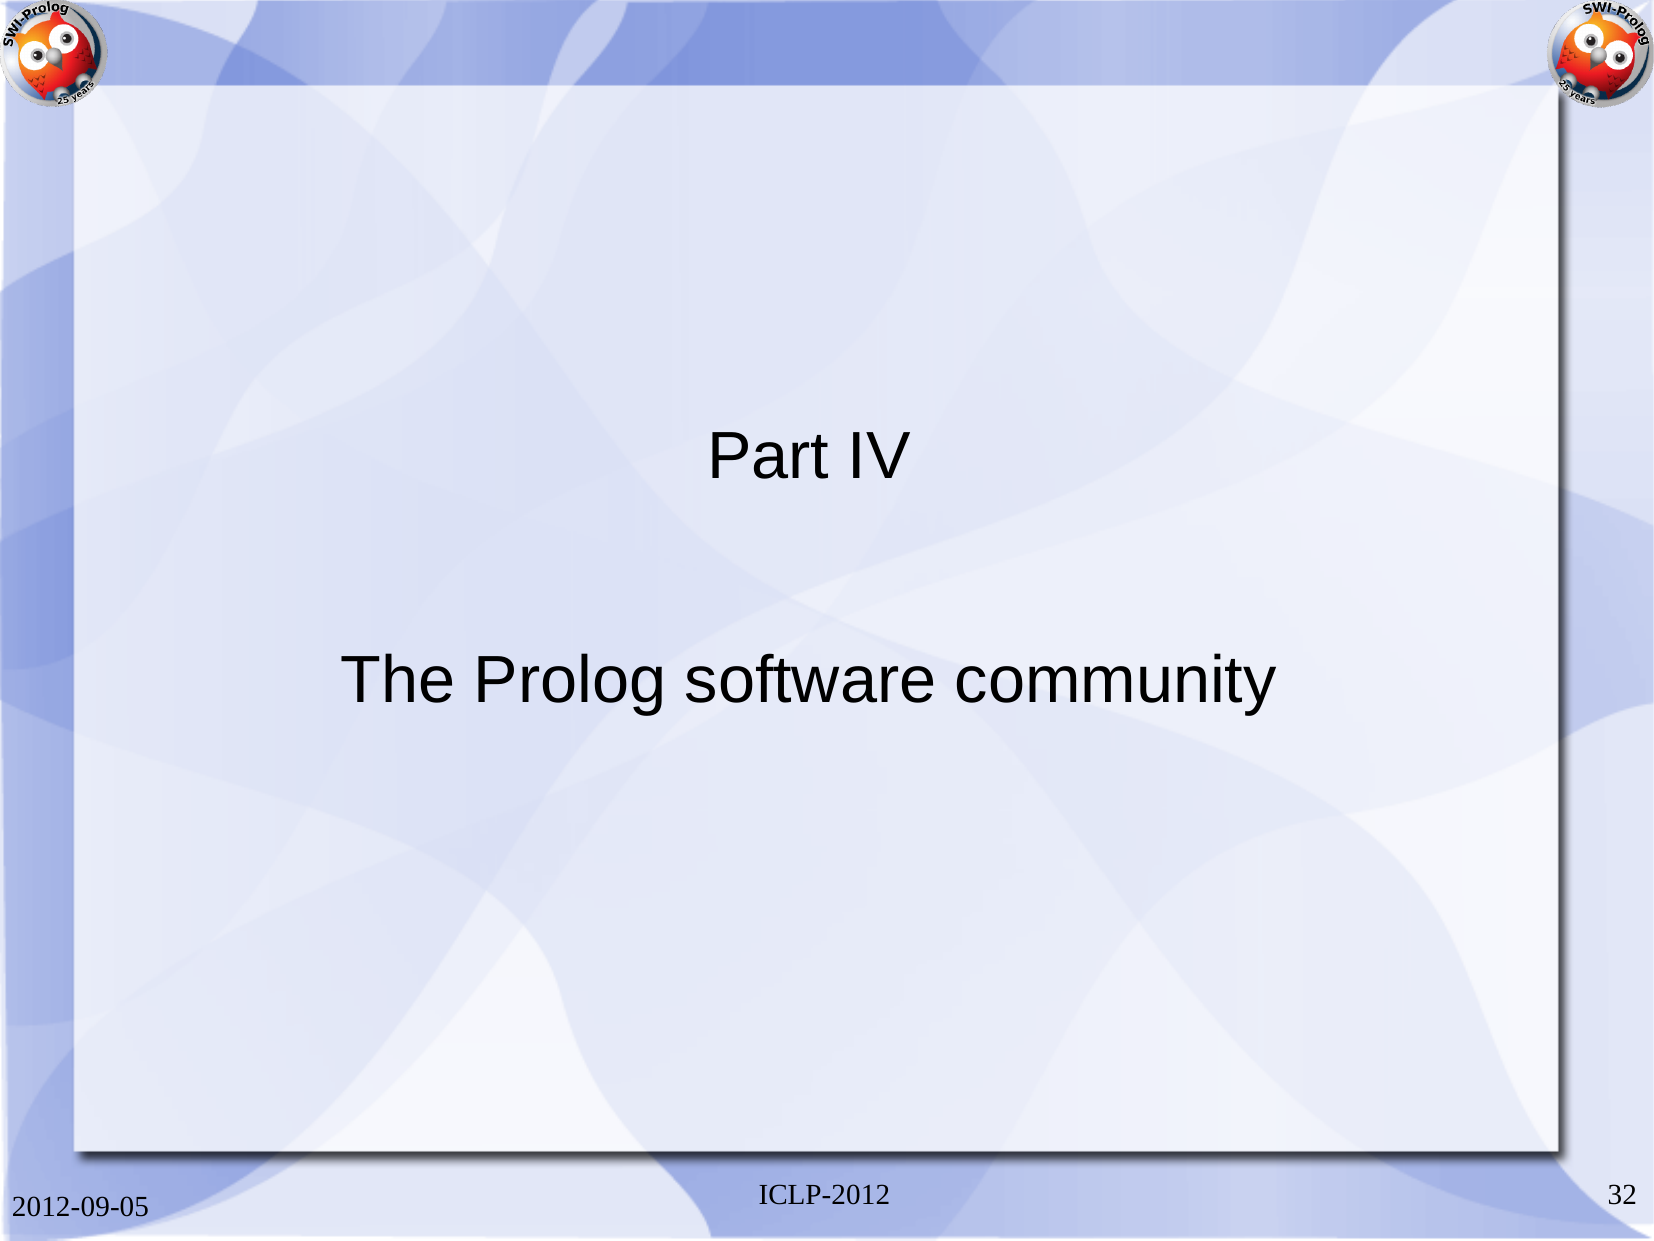

# Part IV
The Prolog software community
ICLP-2012
32
2012-09-05